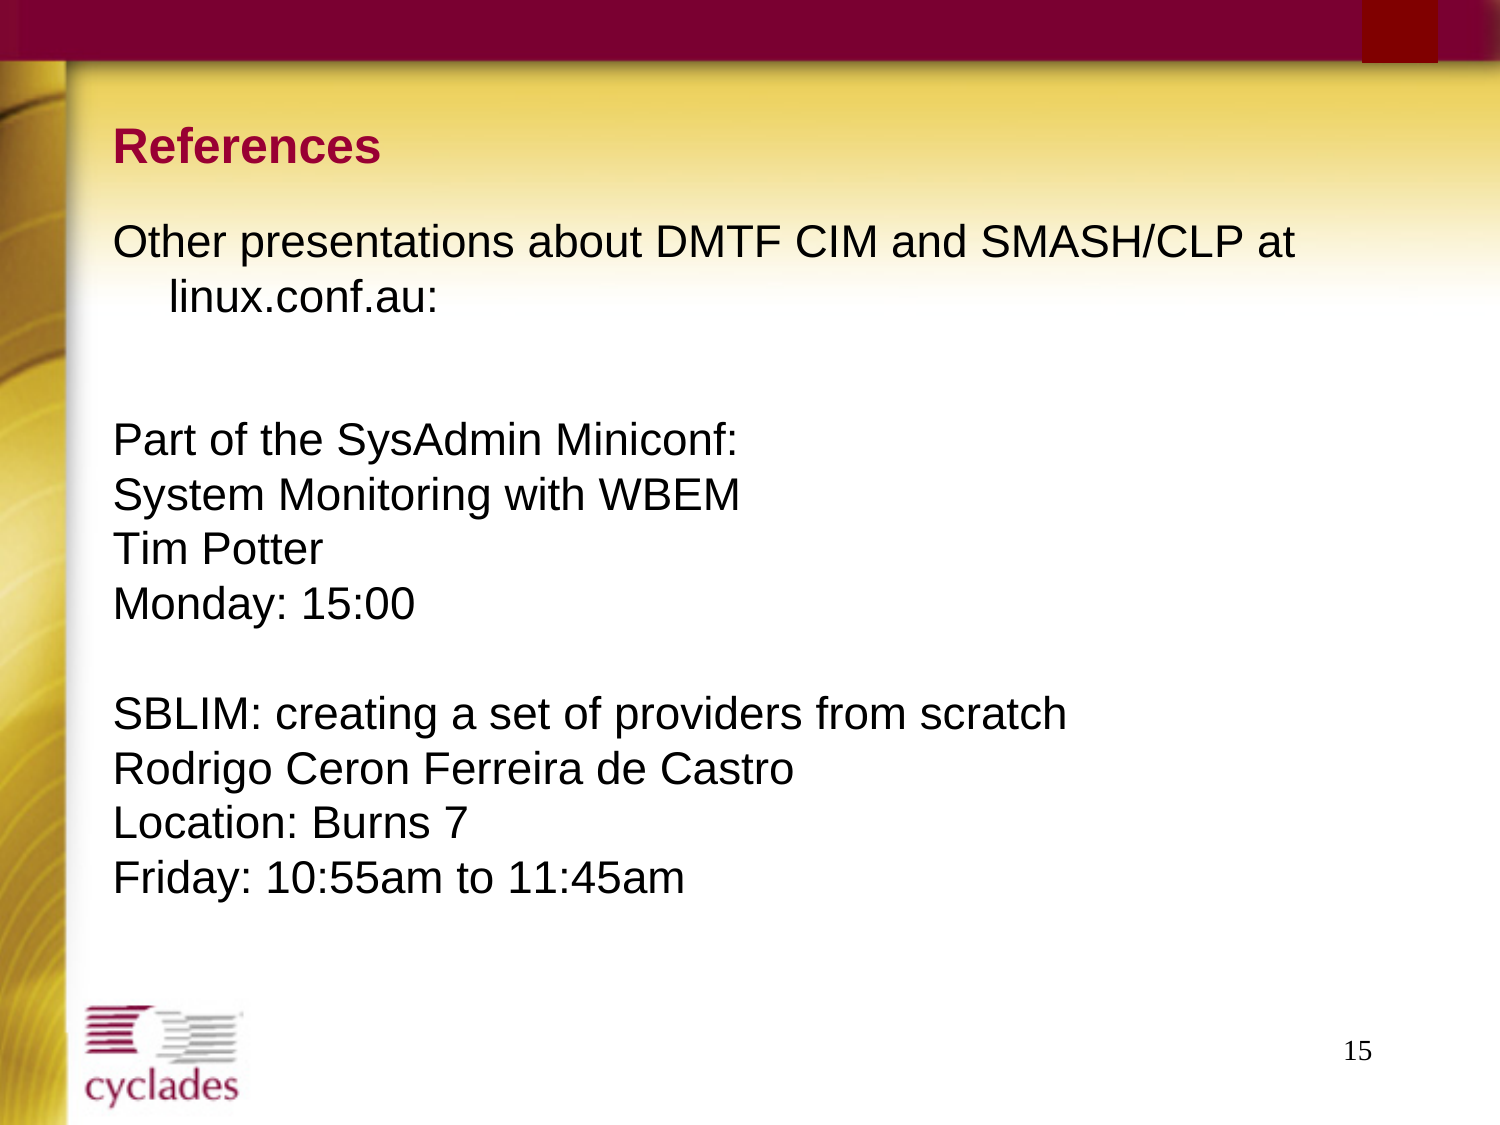

# References
Other presentations about DMTF CIM and SMASH/CLP at linux.conf.au:
Part of the SysAdmin Miniconf:
System Monitoring with WBEM
Tim Potter
Monday: 15:00
SBLIM: creating a set of providers from scratch
Rodrigo Ceron Ferreira de Castro
Location: Burns 7
Friday: 10:55am to 11:45am